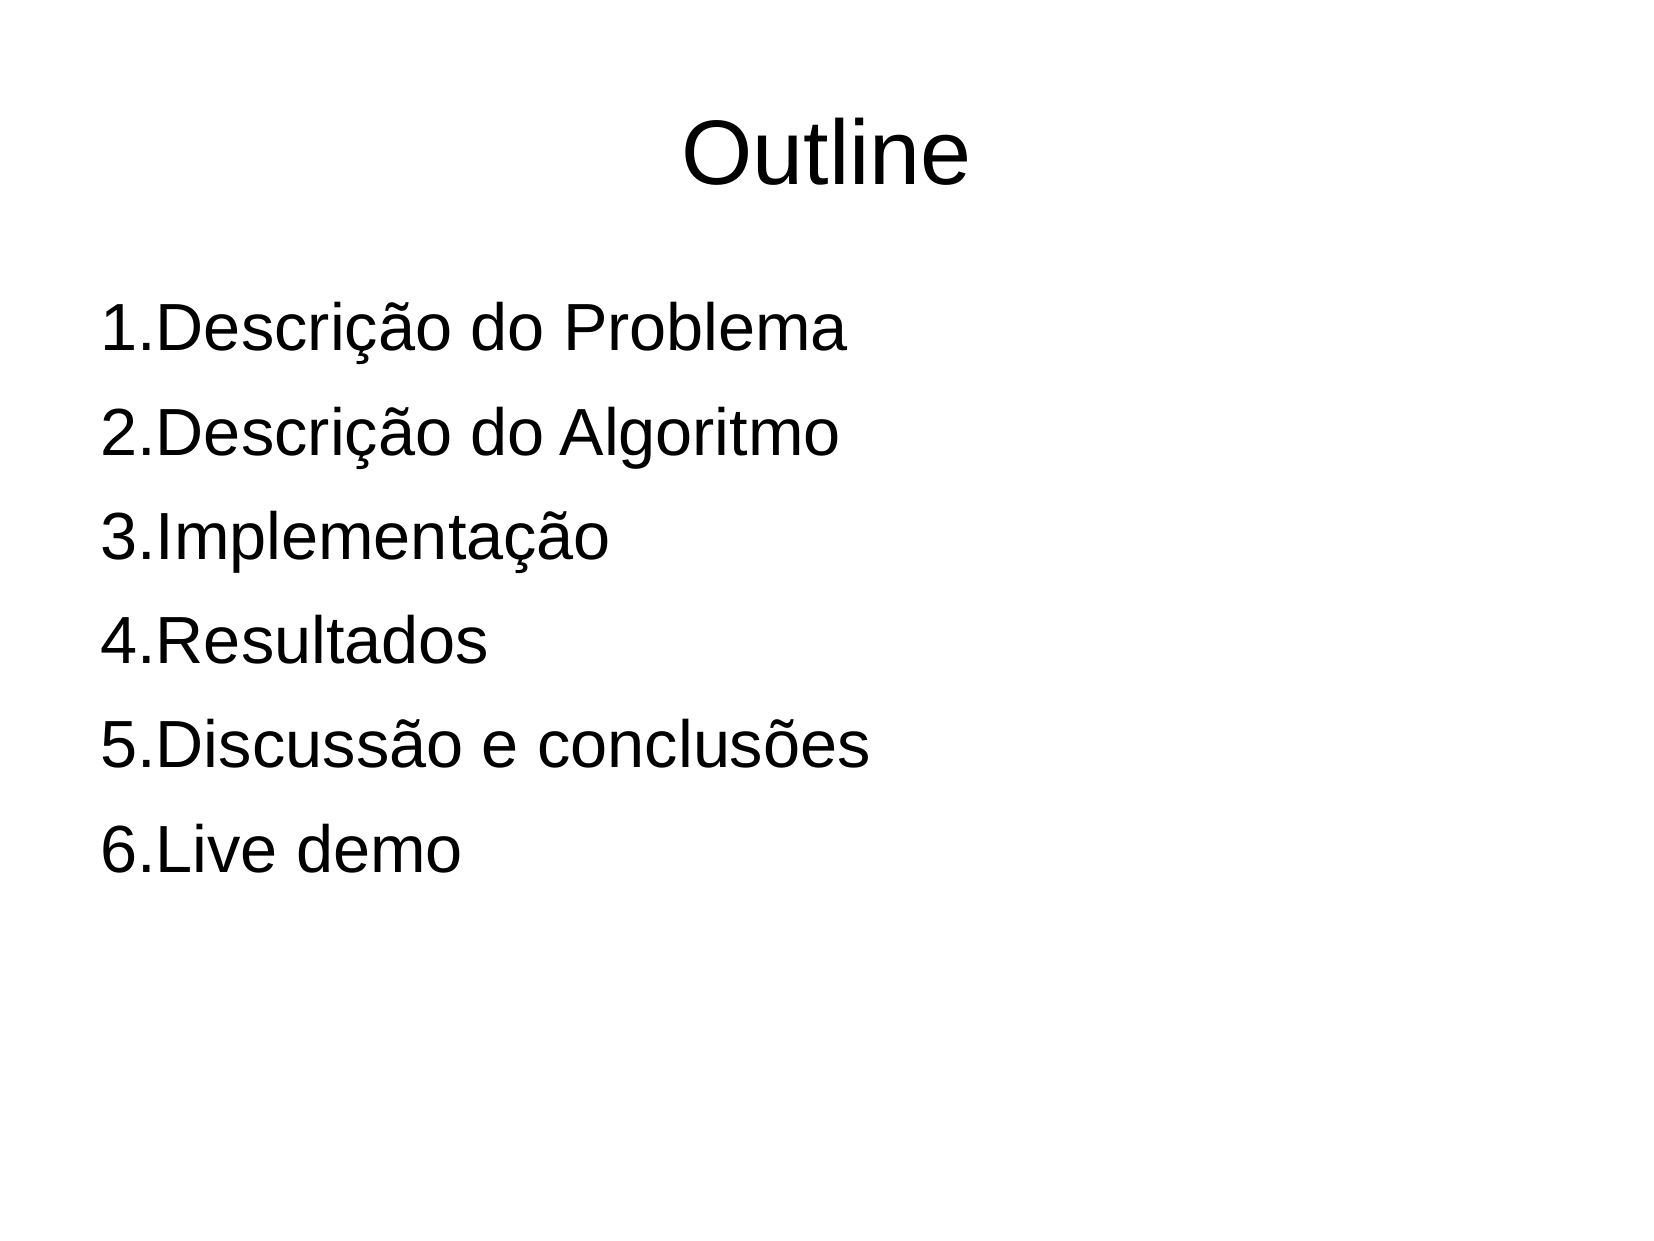

# Outline
Descrição do Problema
Descrição do Algoritmo
Implementação
Resultados
Discussão e conclusões
Live demo